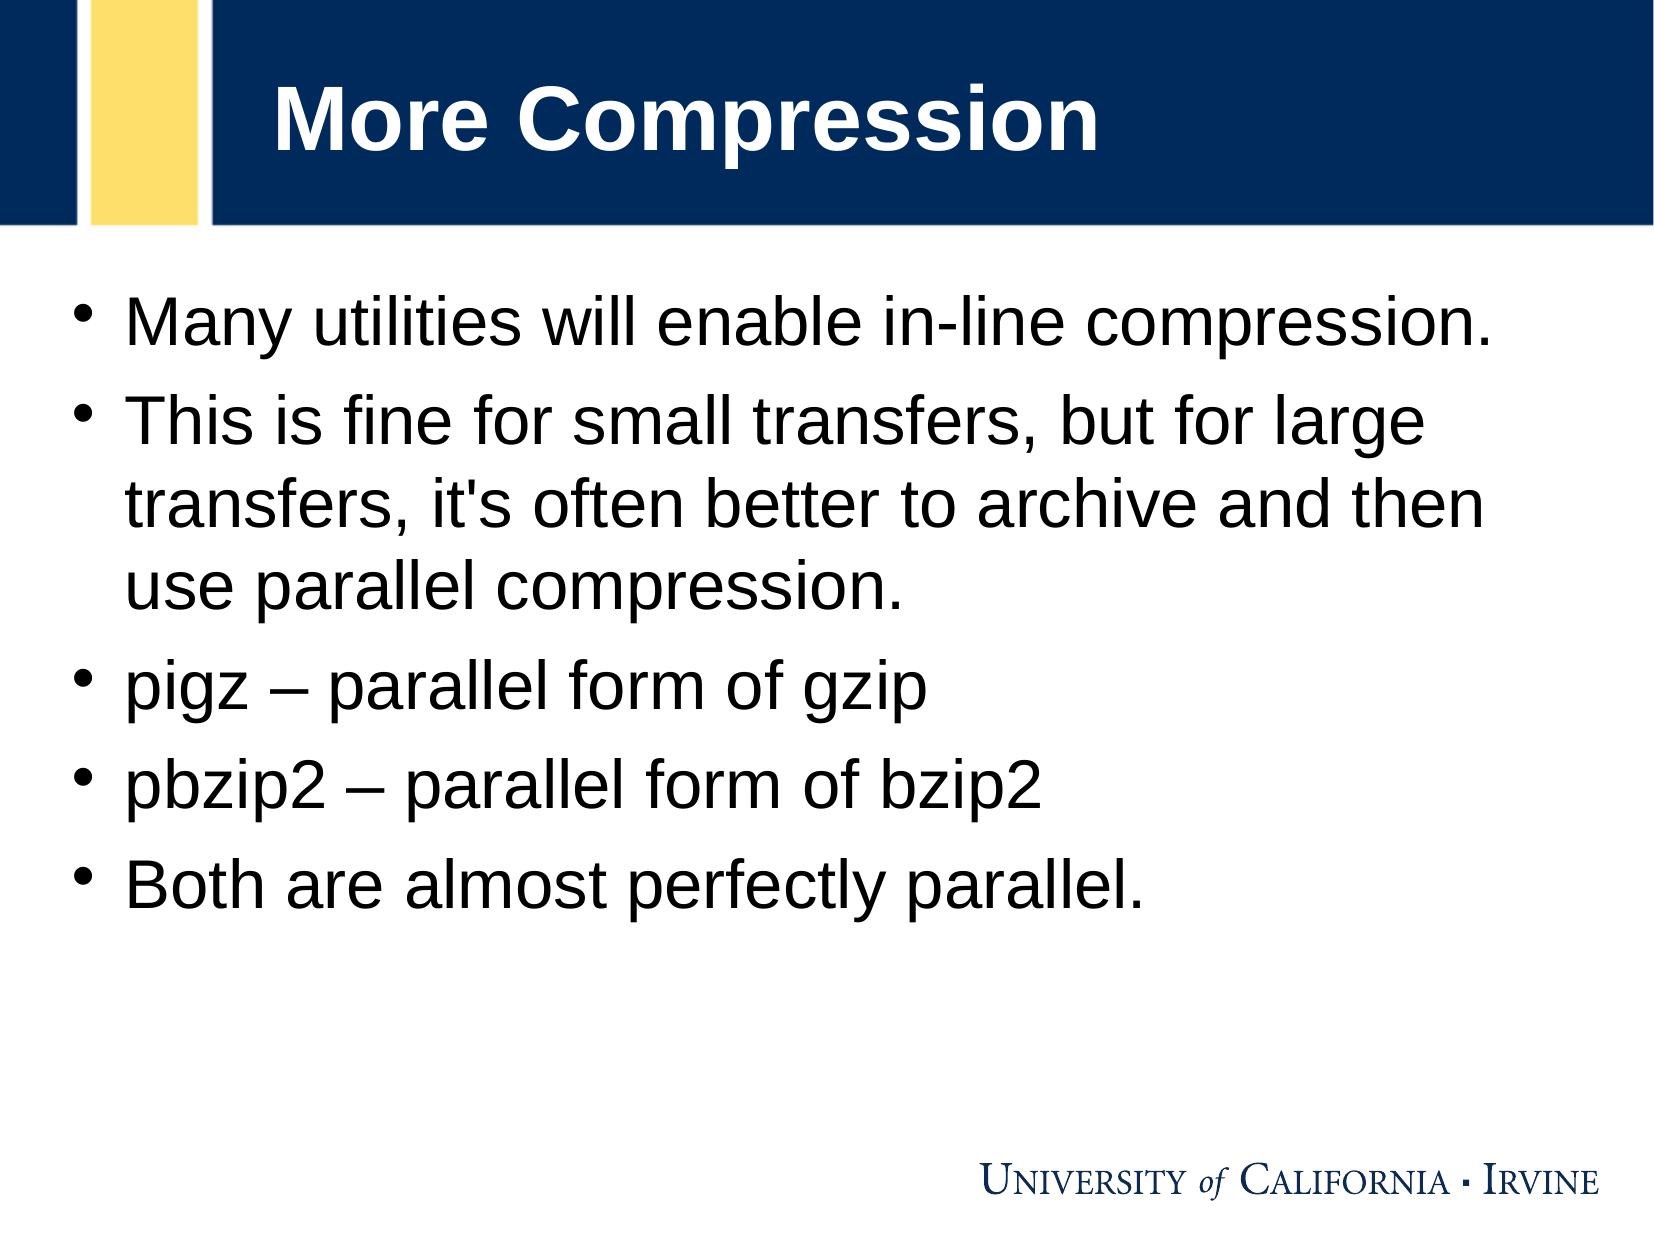

# More Compression
Many utilities will enable in-line compression.
This is fine for small transfers, but for large transfers, it's often better to archive and then use parallel compression.
pigz – parallel form of gzip
pbzip2 – parallel form of bzip2
Both are almost perfectly parallel.